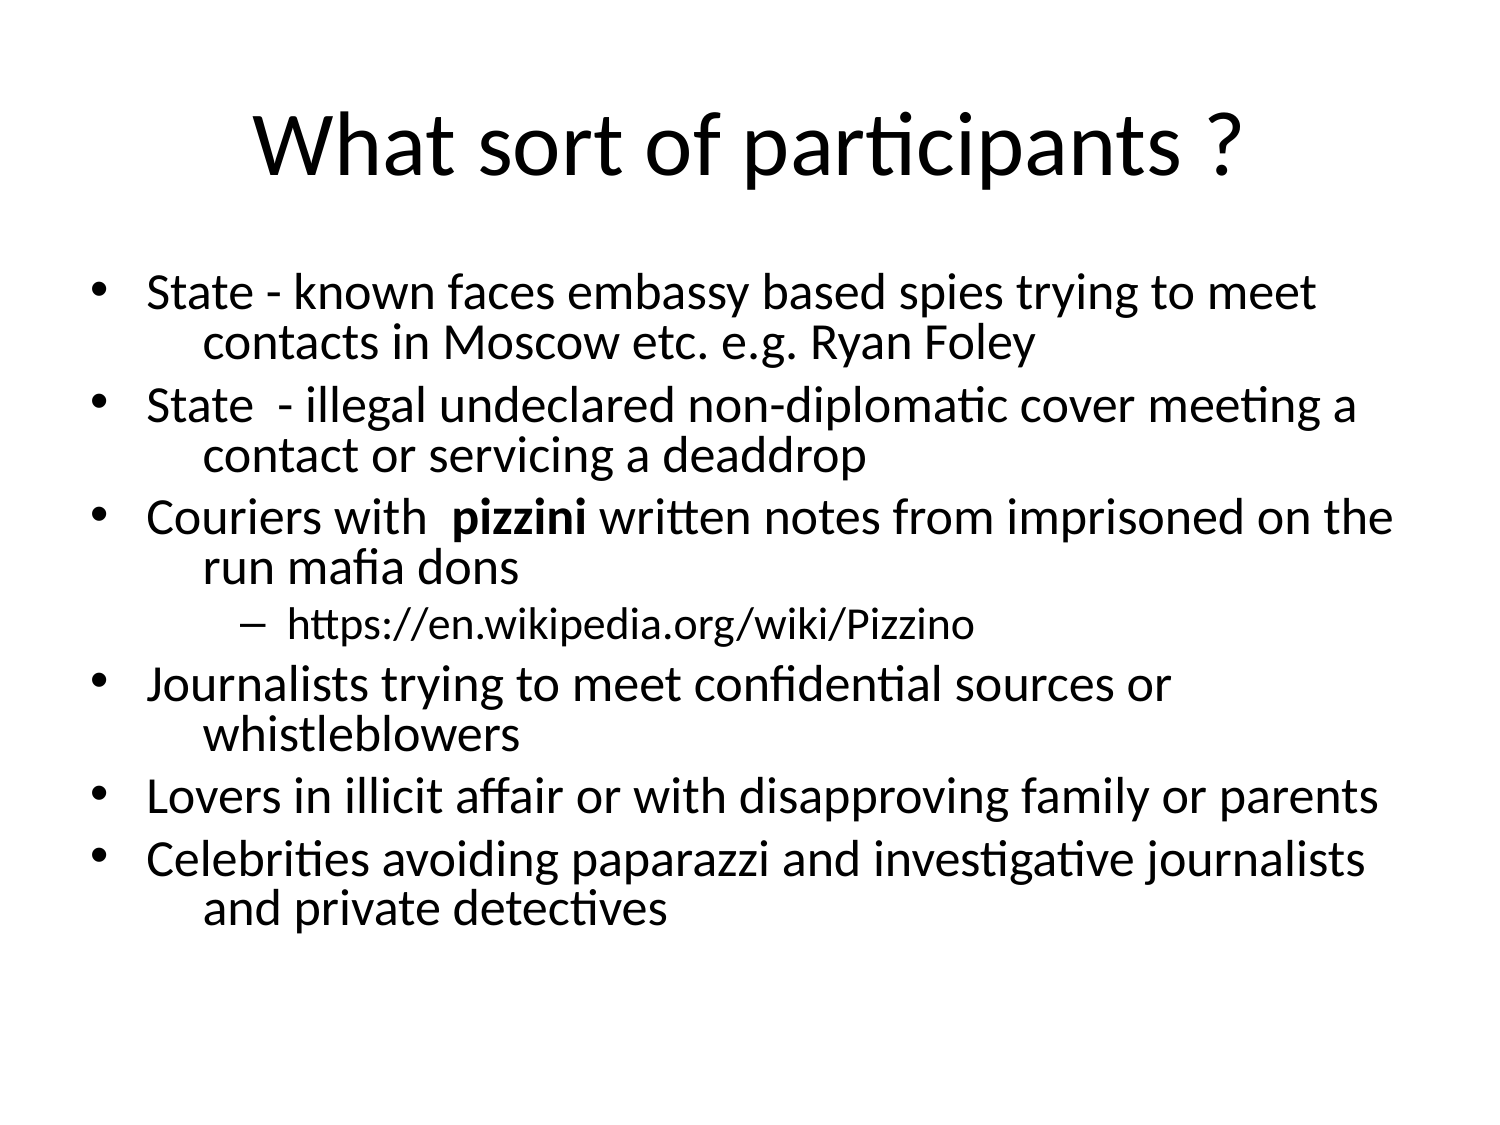

# What sort of participants ?
State - known faces embassy based spies trying to meet contacts in Moscow etc. e.g. Ryan Foley
State - illegal undeclared non-diplomatic cover meeting a contact or servicing a deaddrop
Couriers with pizzini written notes from imprisoned on the run mafia dons
https://en.wikipedia.org/wiki/Pizzino
Journalists trying to meet confidential sources or whistleblowers
Lovers in illicit affair or with disapproving family or parents
Celebrities avoiding paparazzi and investigative journalists and private detectives